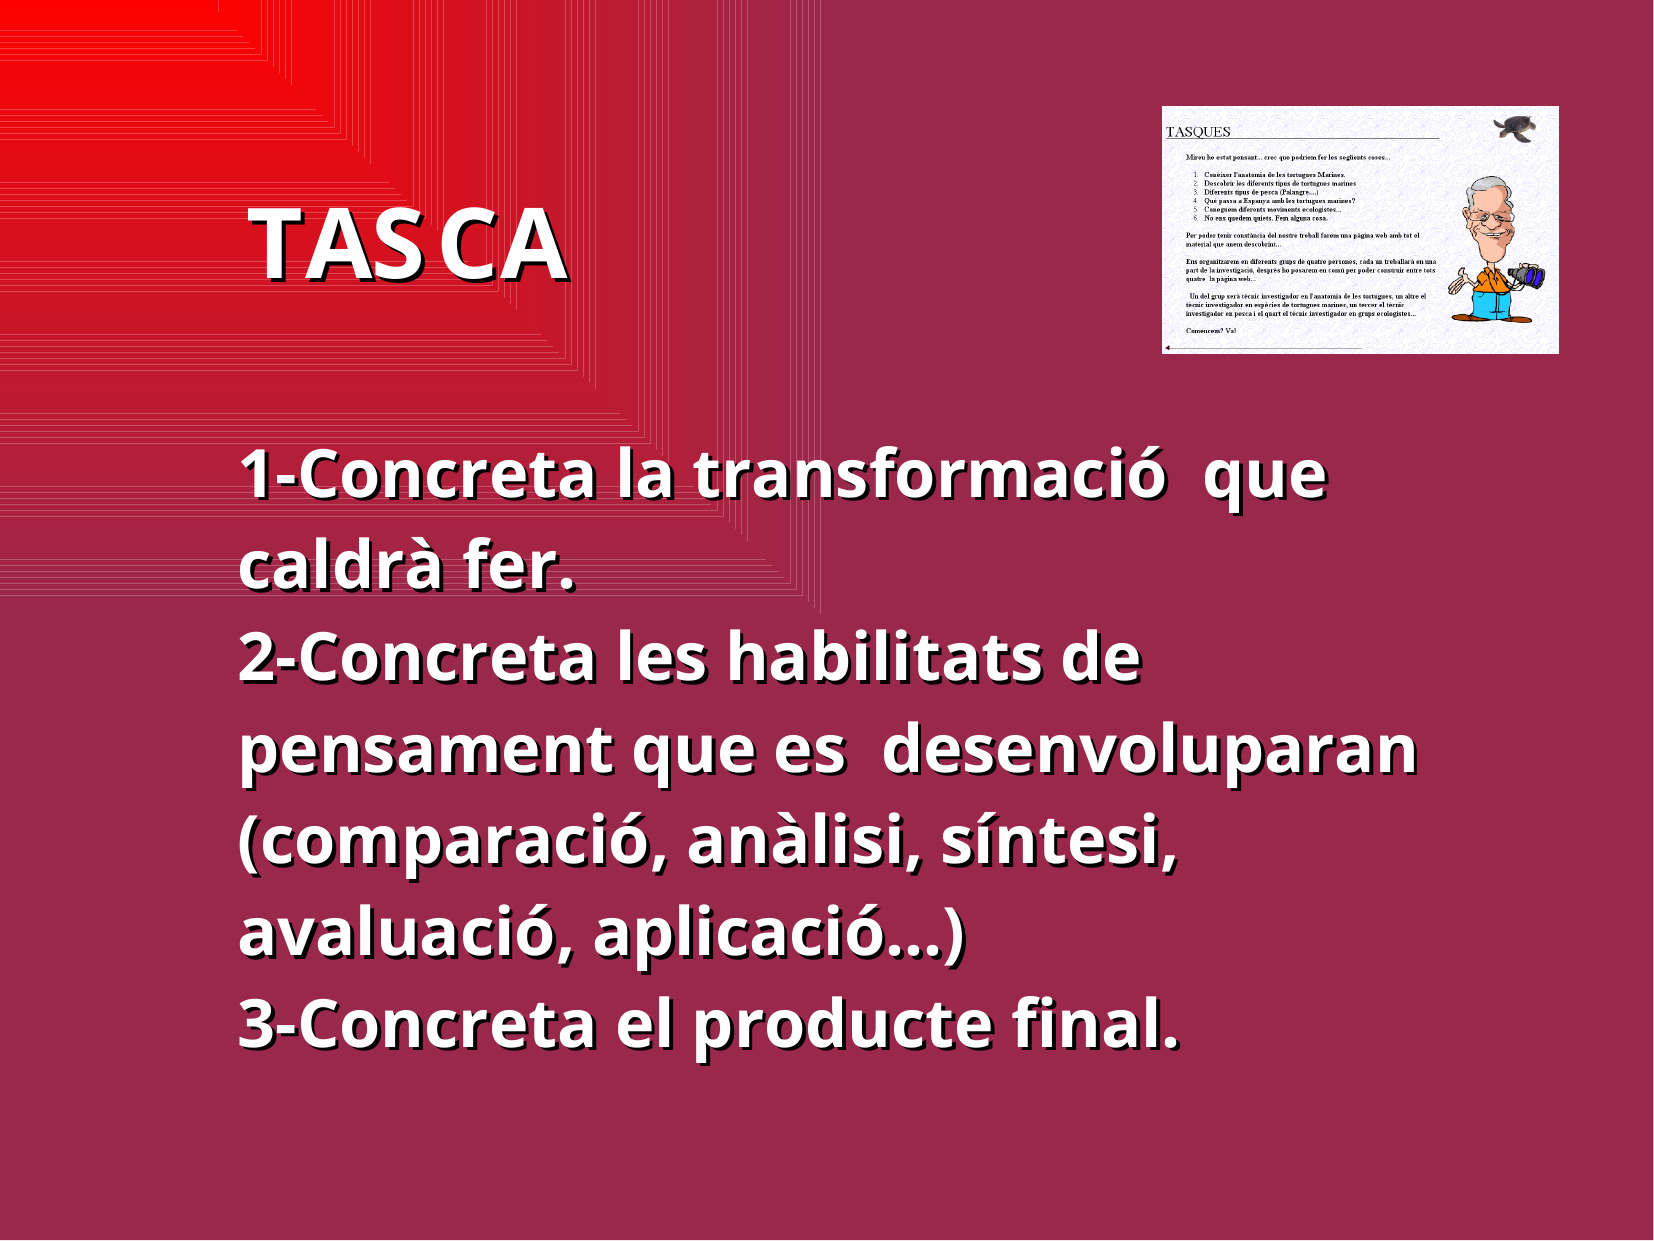

1-Concreta la transformació que caldrà fer.
2-Concreta les habilitats de pensament que es desenvoluparan (comparació, anàlisi, síntesi, avaluació, aplicació...)
3-Concreta el producte final.